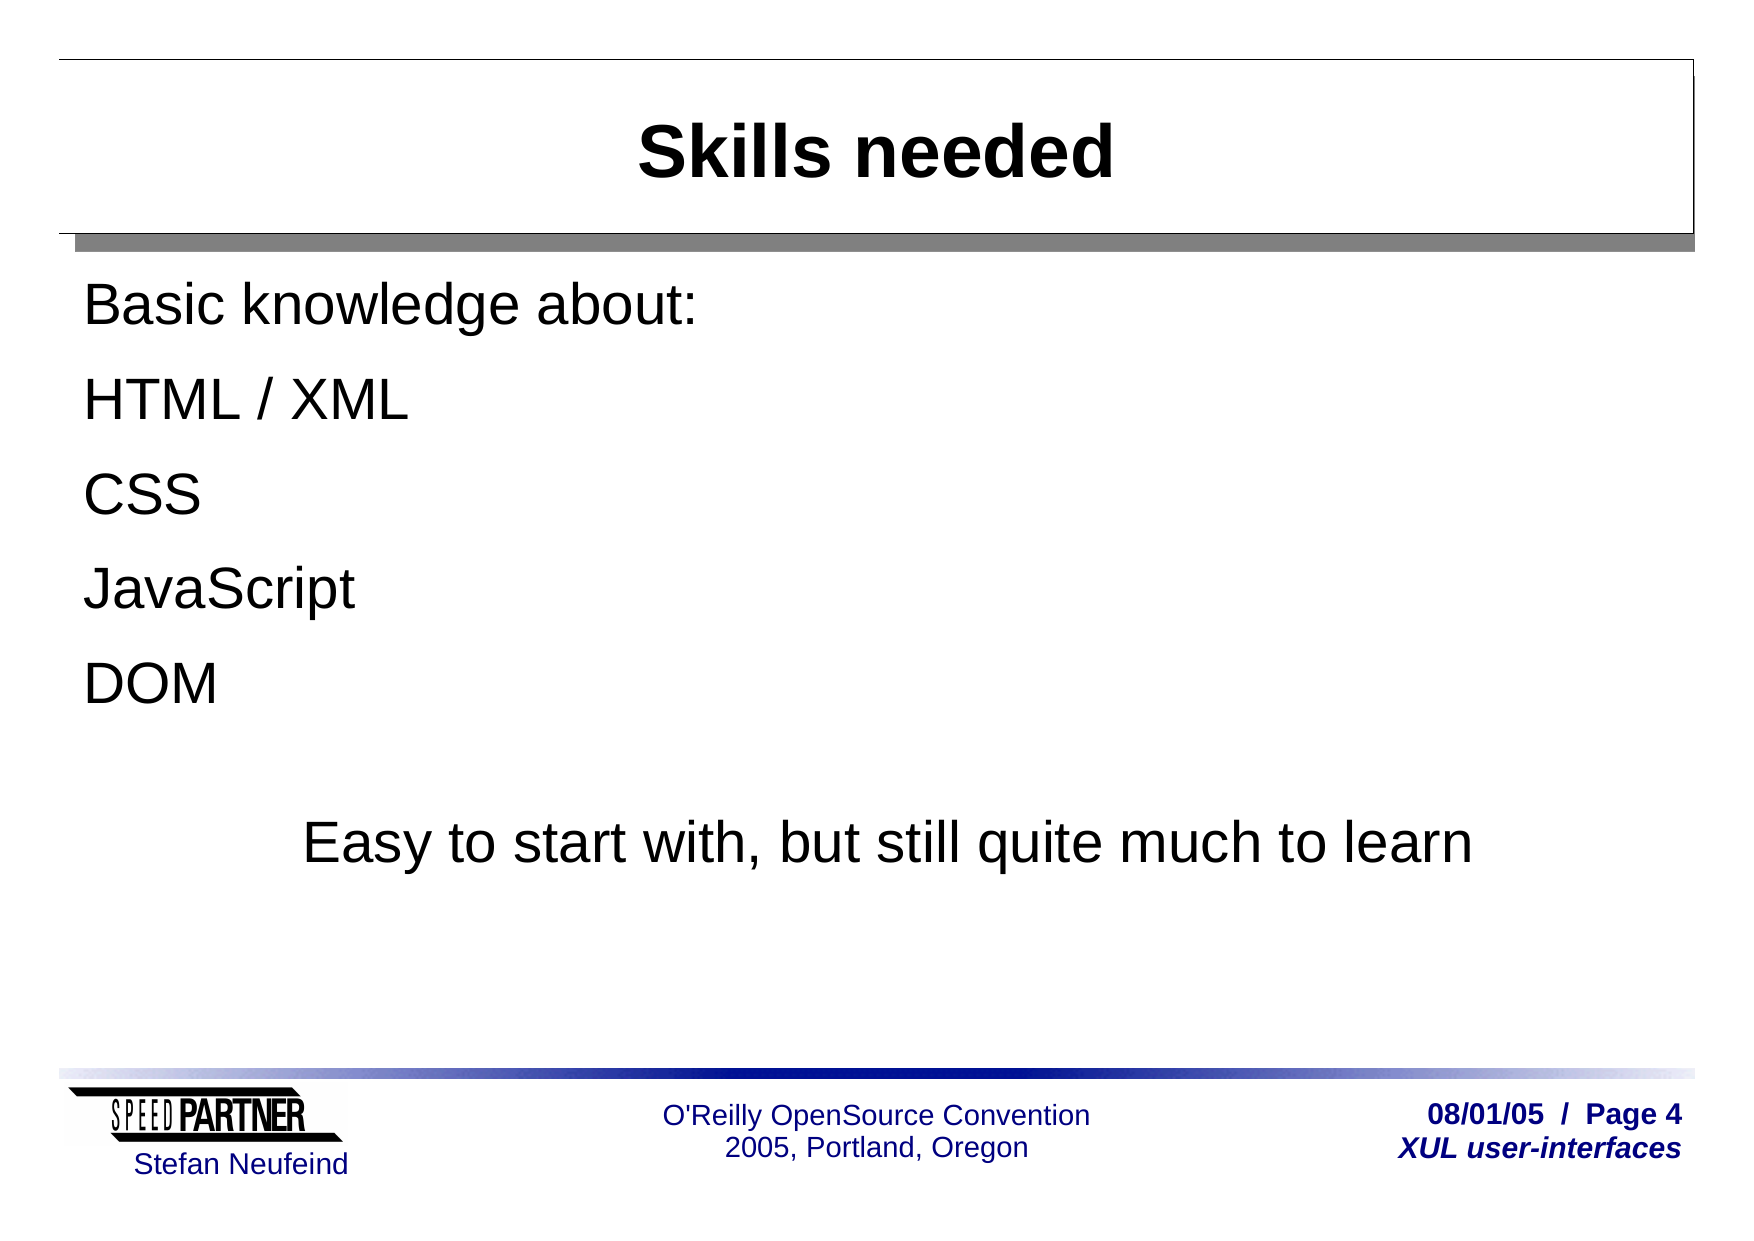

# Skills needed
Basic knowledge about:
HTML / XML
CSS
JavaScript
DOM
Easy to start with, but still quite much to learn